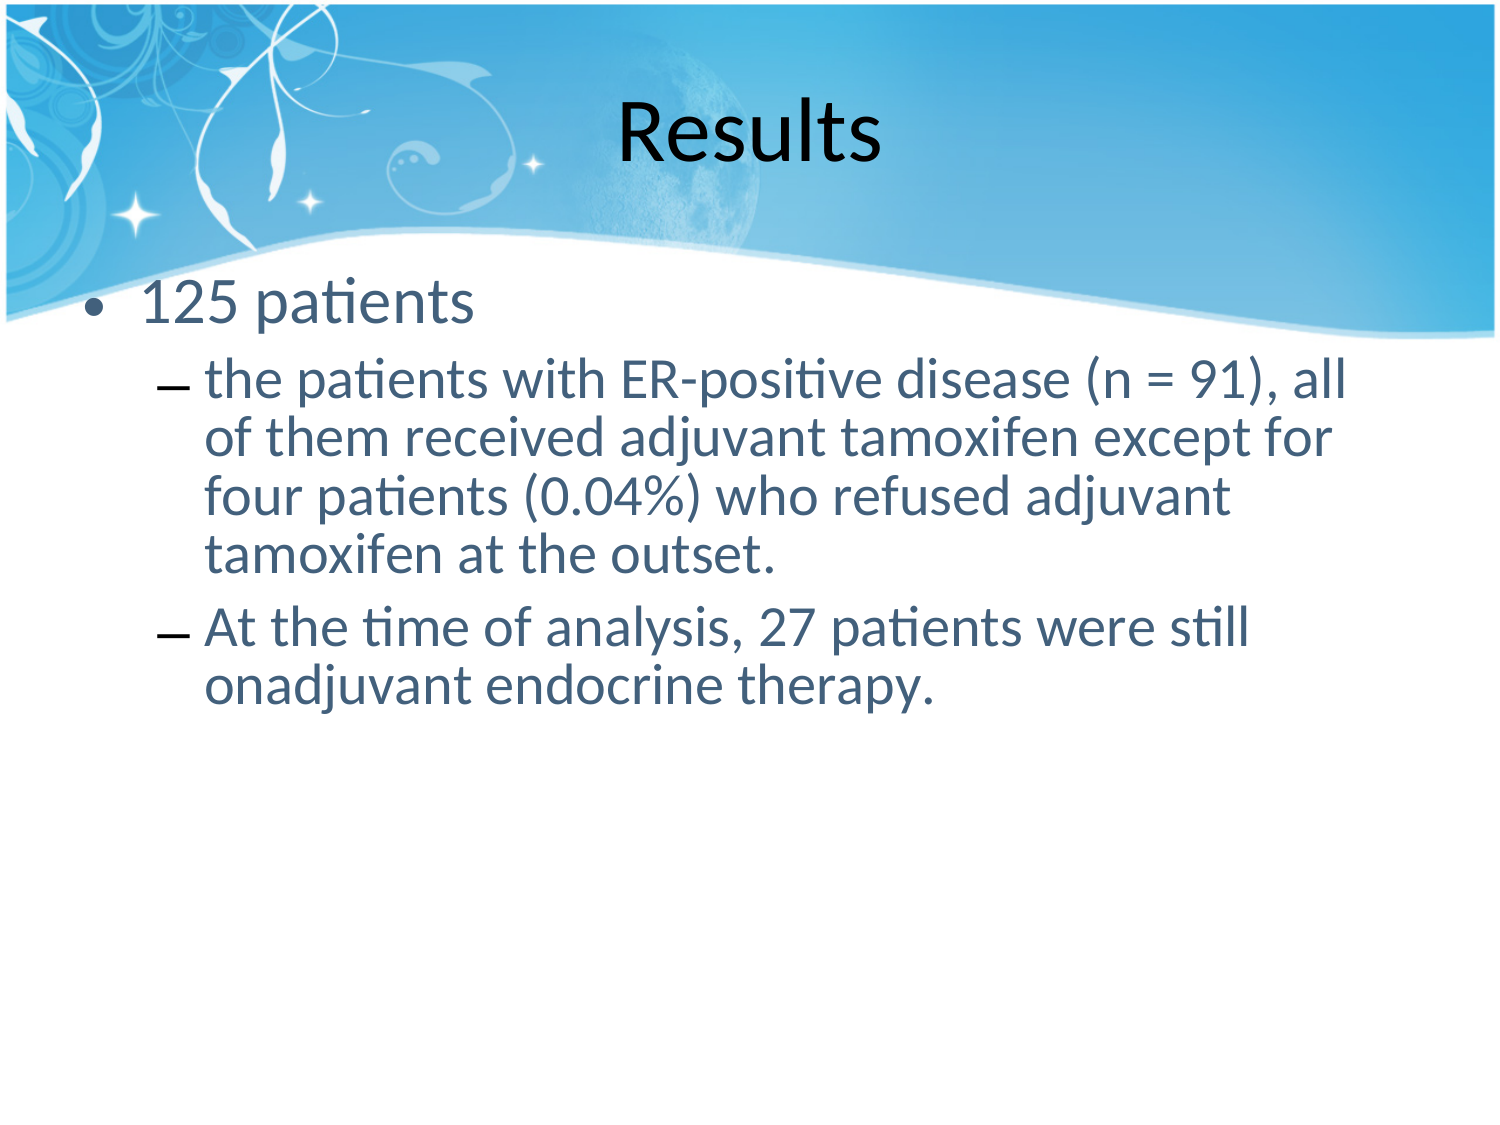

# Results
125 patients
the patients with ER-positive disease (n = 91), all of them received adjuvant tamoxifen except for four patients (0.04%) who refused adjuvant tamoxifen at the outset.
At the time of analysis, 27 patients were still onadjuvant endocrine therapy.